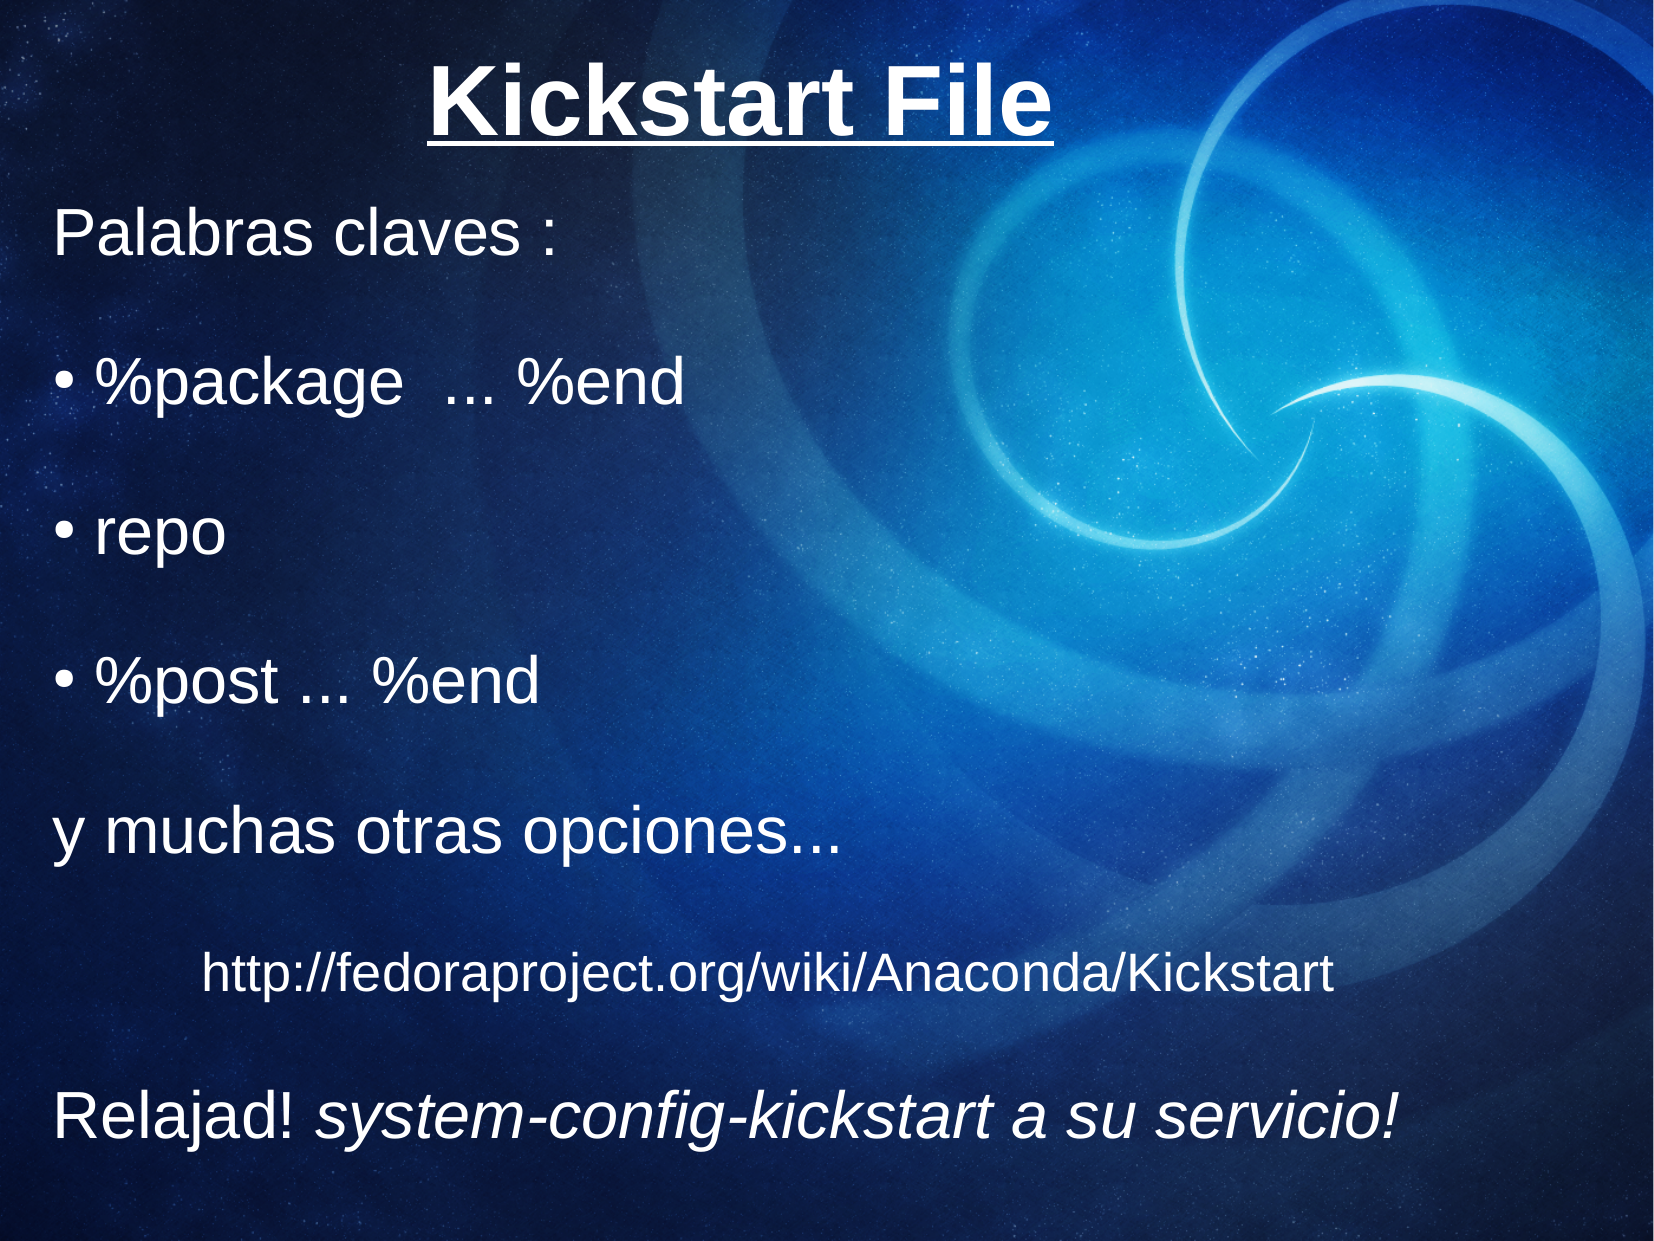

Kickstart File
Palabras claves :
 %package ... %end
 repo
 %post ... %end
y muchas otras opciones...
http://fedoraproject.org/wiki/Anaconda/Kickstart
Relajad! system-config-kickstart a su servicio!